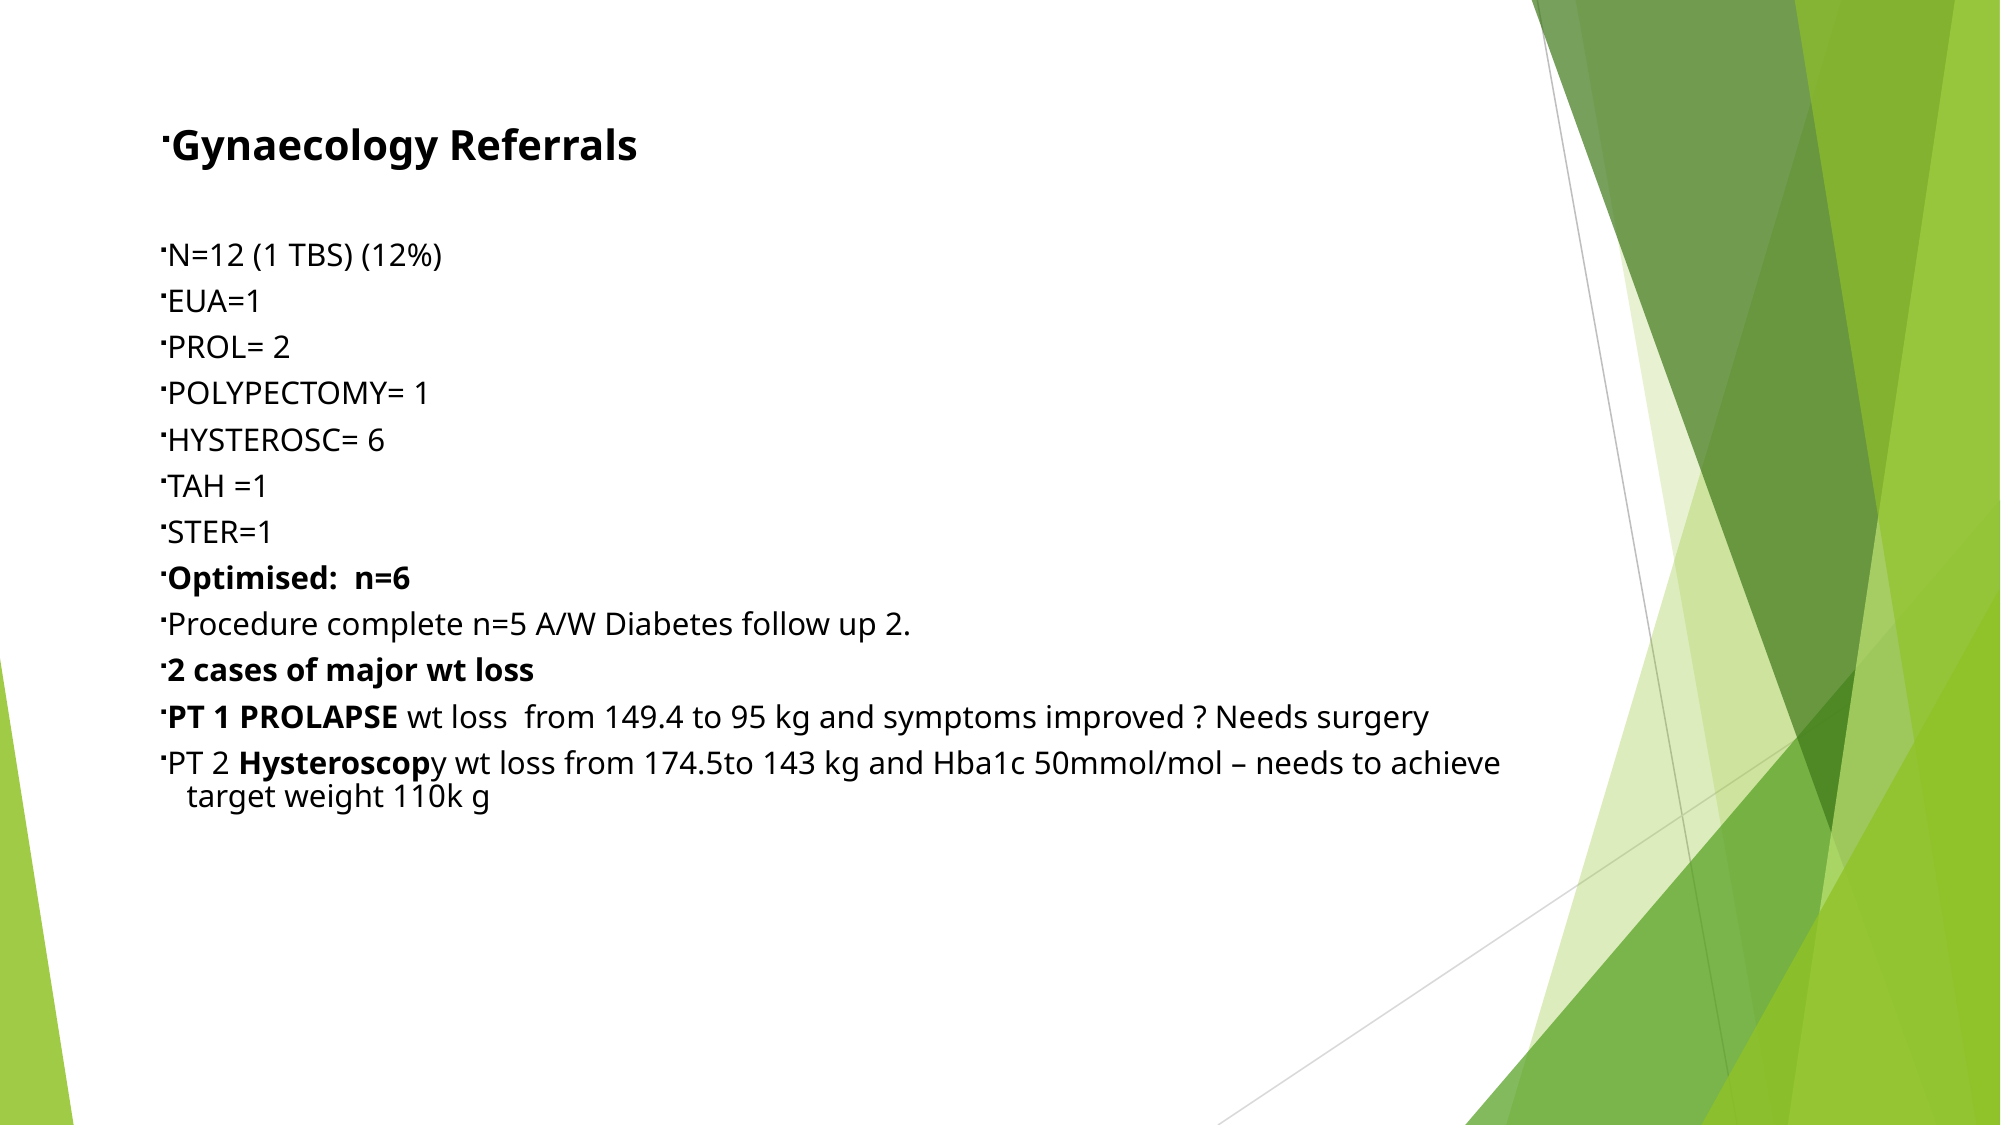

Gynaecology Referrals
N=12 (1 TBS) (12%)
EUA=1
PROL= 2
POLYPECTOMY= 1
HYSTEROSC= 6
TAH =1
STER=1
Optimised: n=6
Procedure complete n=5 A/W Diabetes follow up 2.
2 cases of major wt loss
PT 1 PROLAPSE wt loss from 149.4 to 95 kg and symptoms improved ? Needs surgery
PT 2 Hysteroscopy wt loss from 174.5to 143 kg and Hba1c 50mmol/mol – needs to achieve target weight 110k g